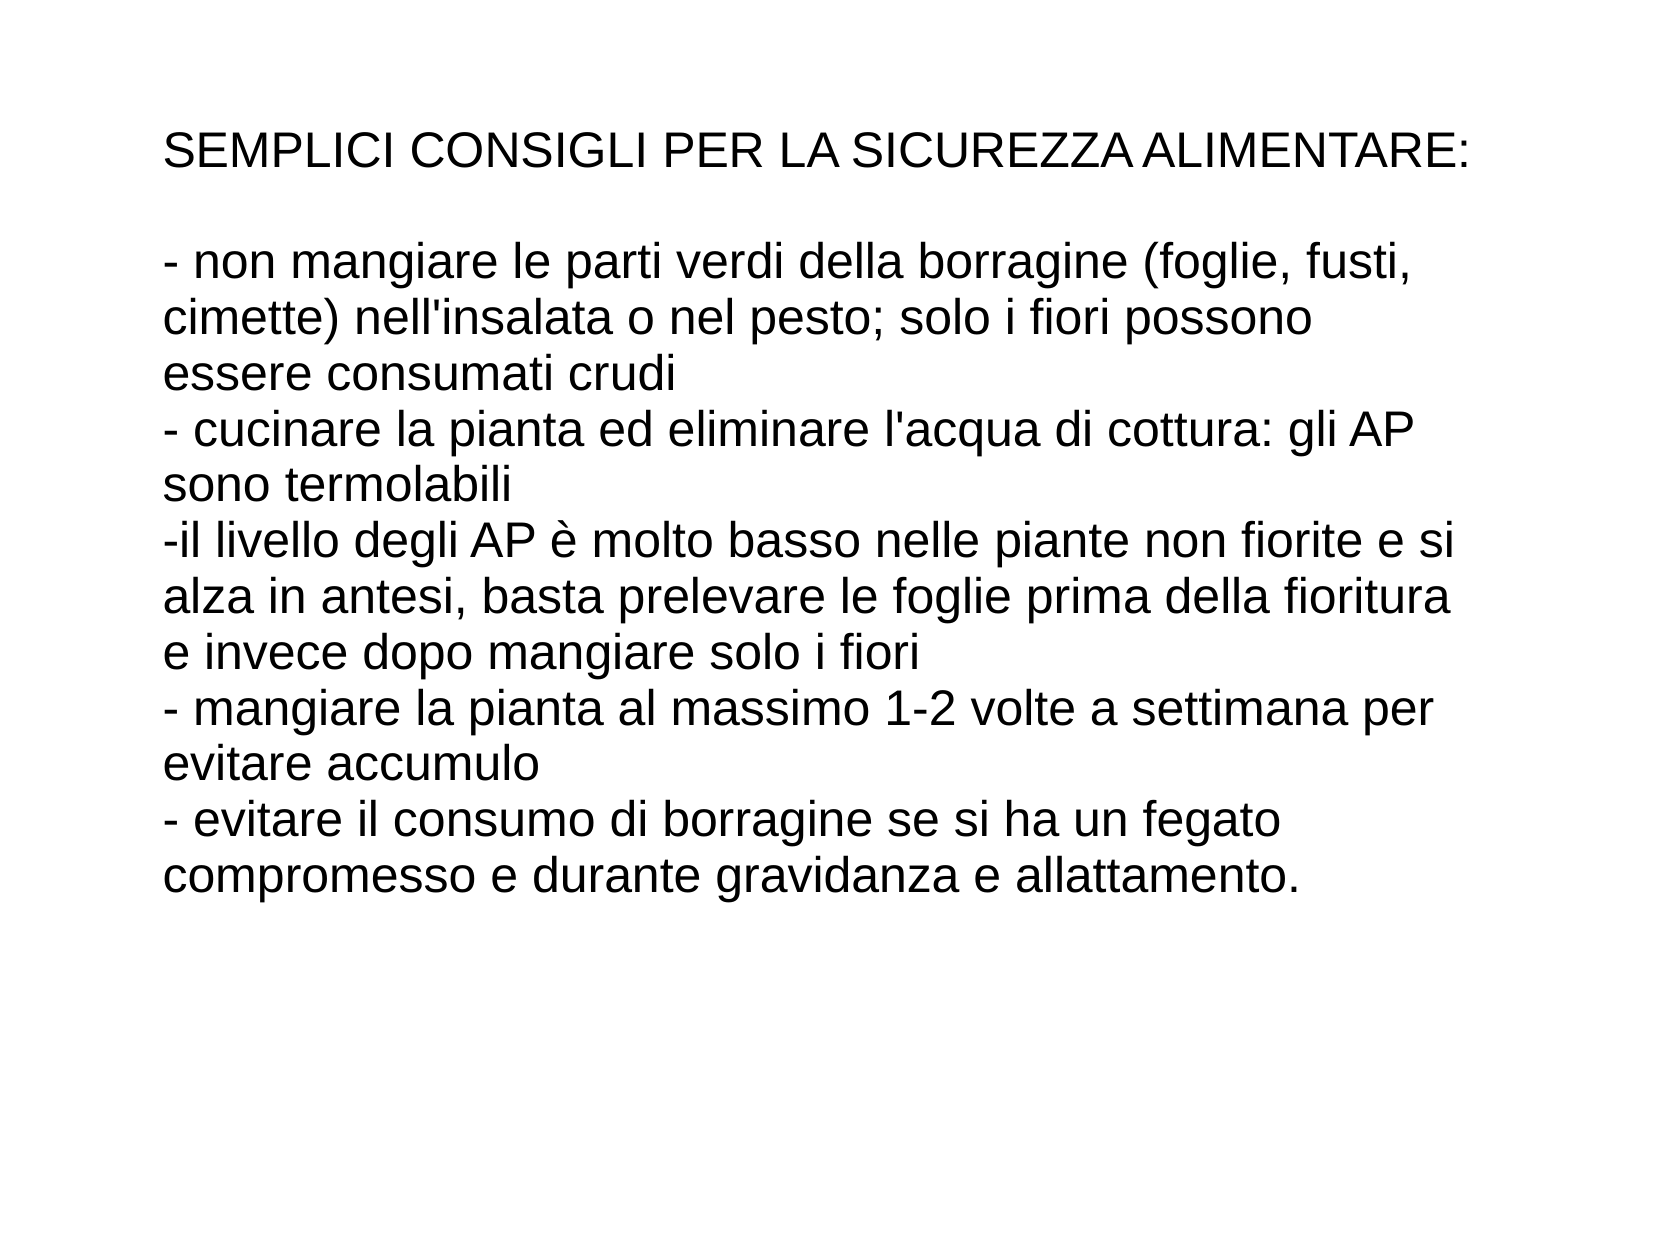

SEMPLICI CONSIGLI PER LA SICUREZZA ALIMENTARE:
- non mangiare le parti verdi della borragine (foglie, fusti, cimette) nell'insalata o nel pesto; solo i fiori possono essere consumati crudi
- cucinare la pianta ed eliminare l'acqua di cottura: gli AP sono termolabili
-il livello degli AP è molto basso nelle piante non fiorite e si alza in antesi, basta prelevare le foglie prima della fioritura e invece dopo mangiare solo i fiori
- mangiare la pianta al massimo 1-2 volte a settimana per evitare accumulo
- evitare il consumo di borragine se si ha un fegato compromesso e durante gravidanza e allattamento.